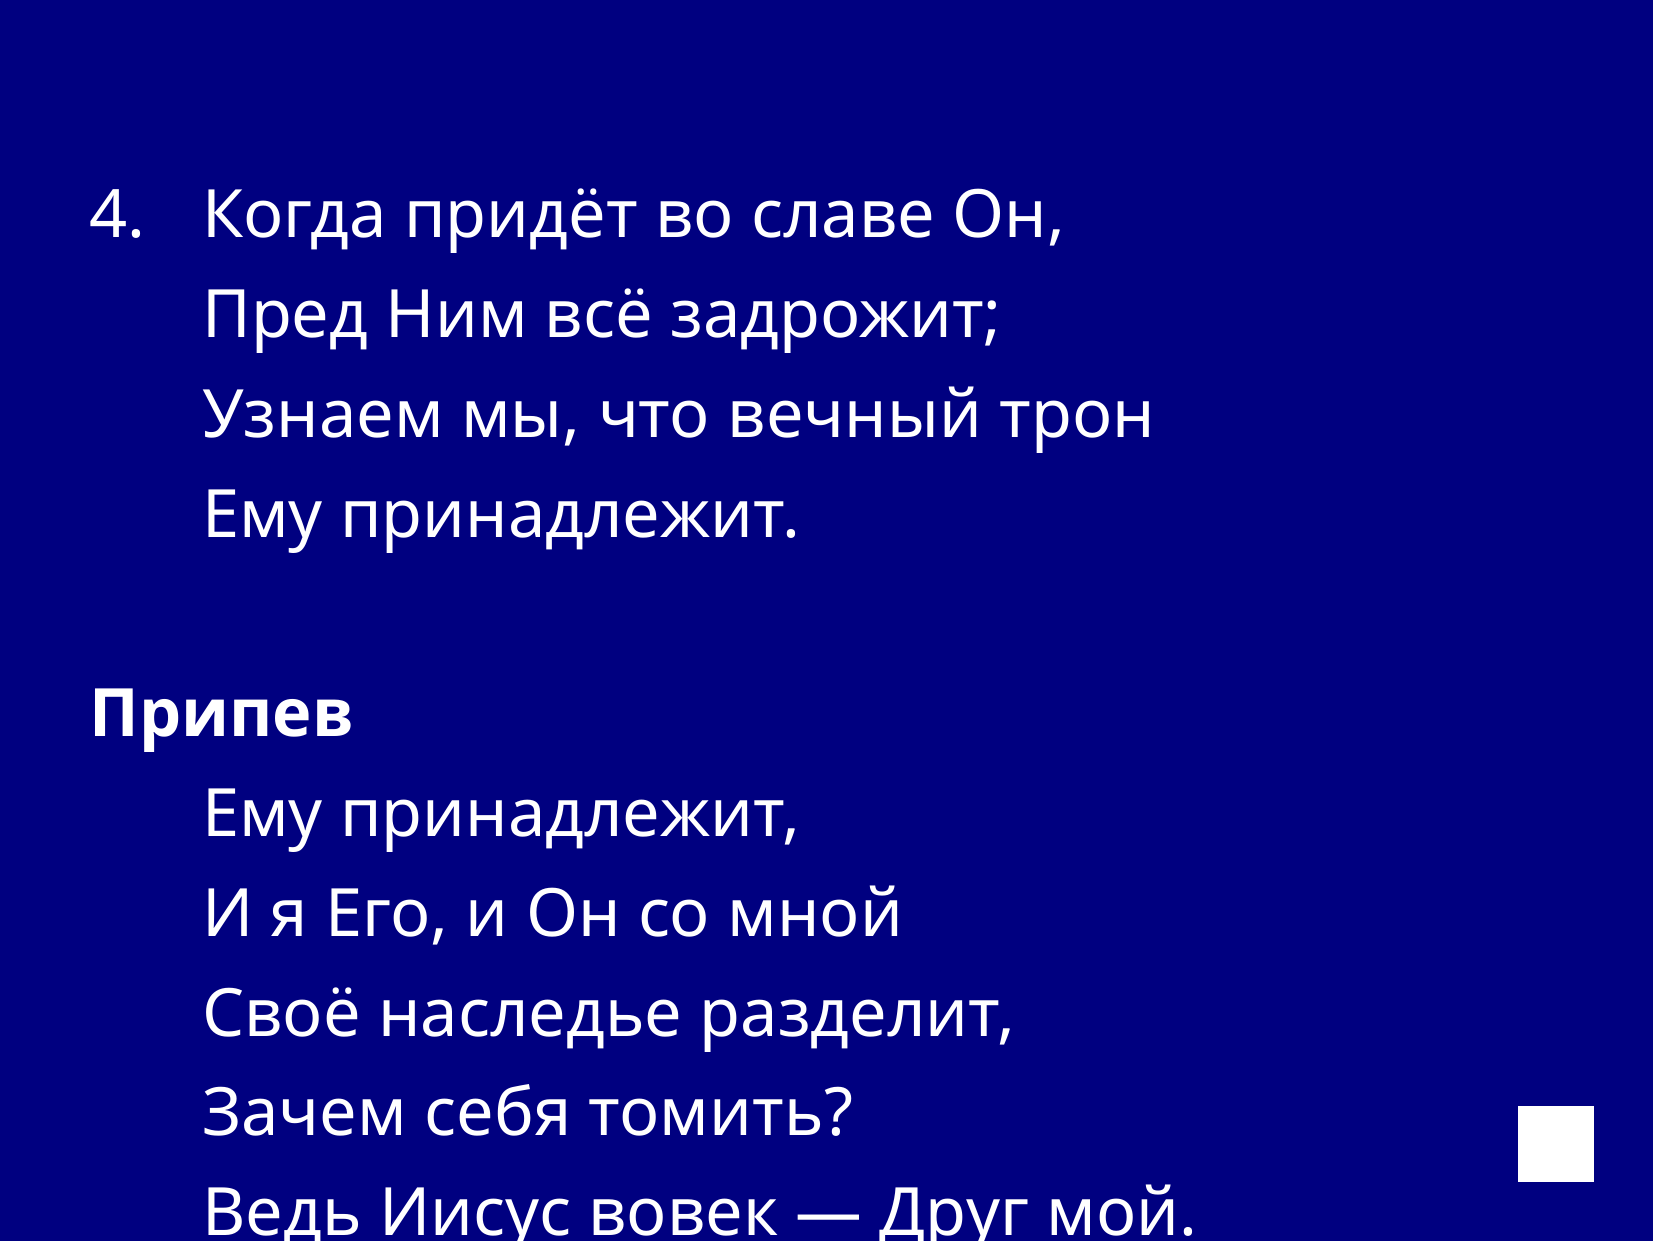

4.	Когда придёт во славе Он,
	Пред Ним всё задрожит;
	Узнаем мы, что вечный трон
	Ему принадлежит.
Припев
	Ему принадлежит,
	И я Его, и Он со мной
	Своё наследье разделит,
	Зачем себя томить?
	Ведь Иисус вовек — Друг мой.